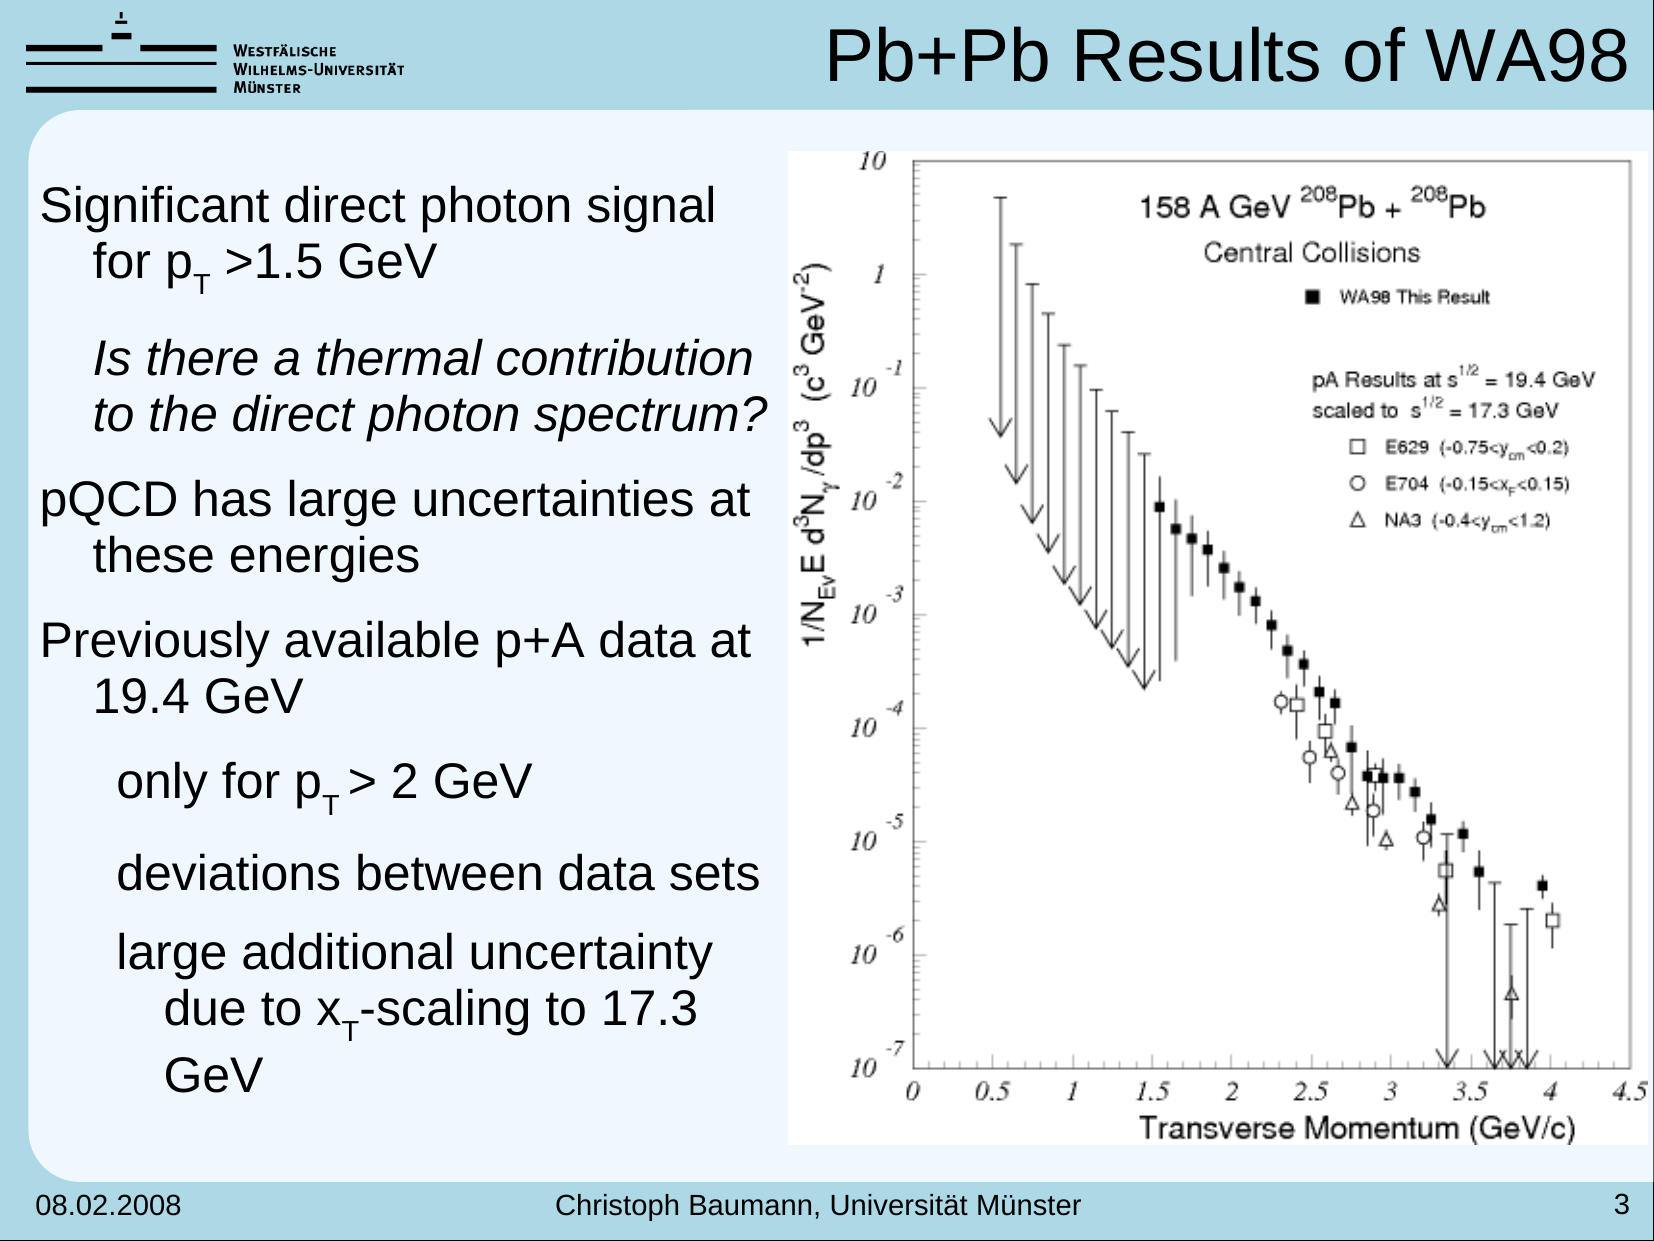

# Pb+Pb Results of WA98
Significant direct photon signal for pT >1.5 GeV
Is there a thermal contribution to the direct photon spectrum?
pQCD has large uncertainties at these energies
Previously available p+A data at 19.4 GeV
only for pT > 2 GeV
deviations between data sets
large additional uncertainty due to xT-scaling to 17.3 GeV
3
08.02.2008
Christoph Baumann, Universität Münster